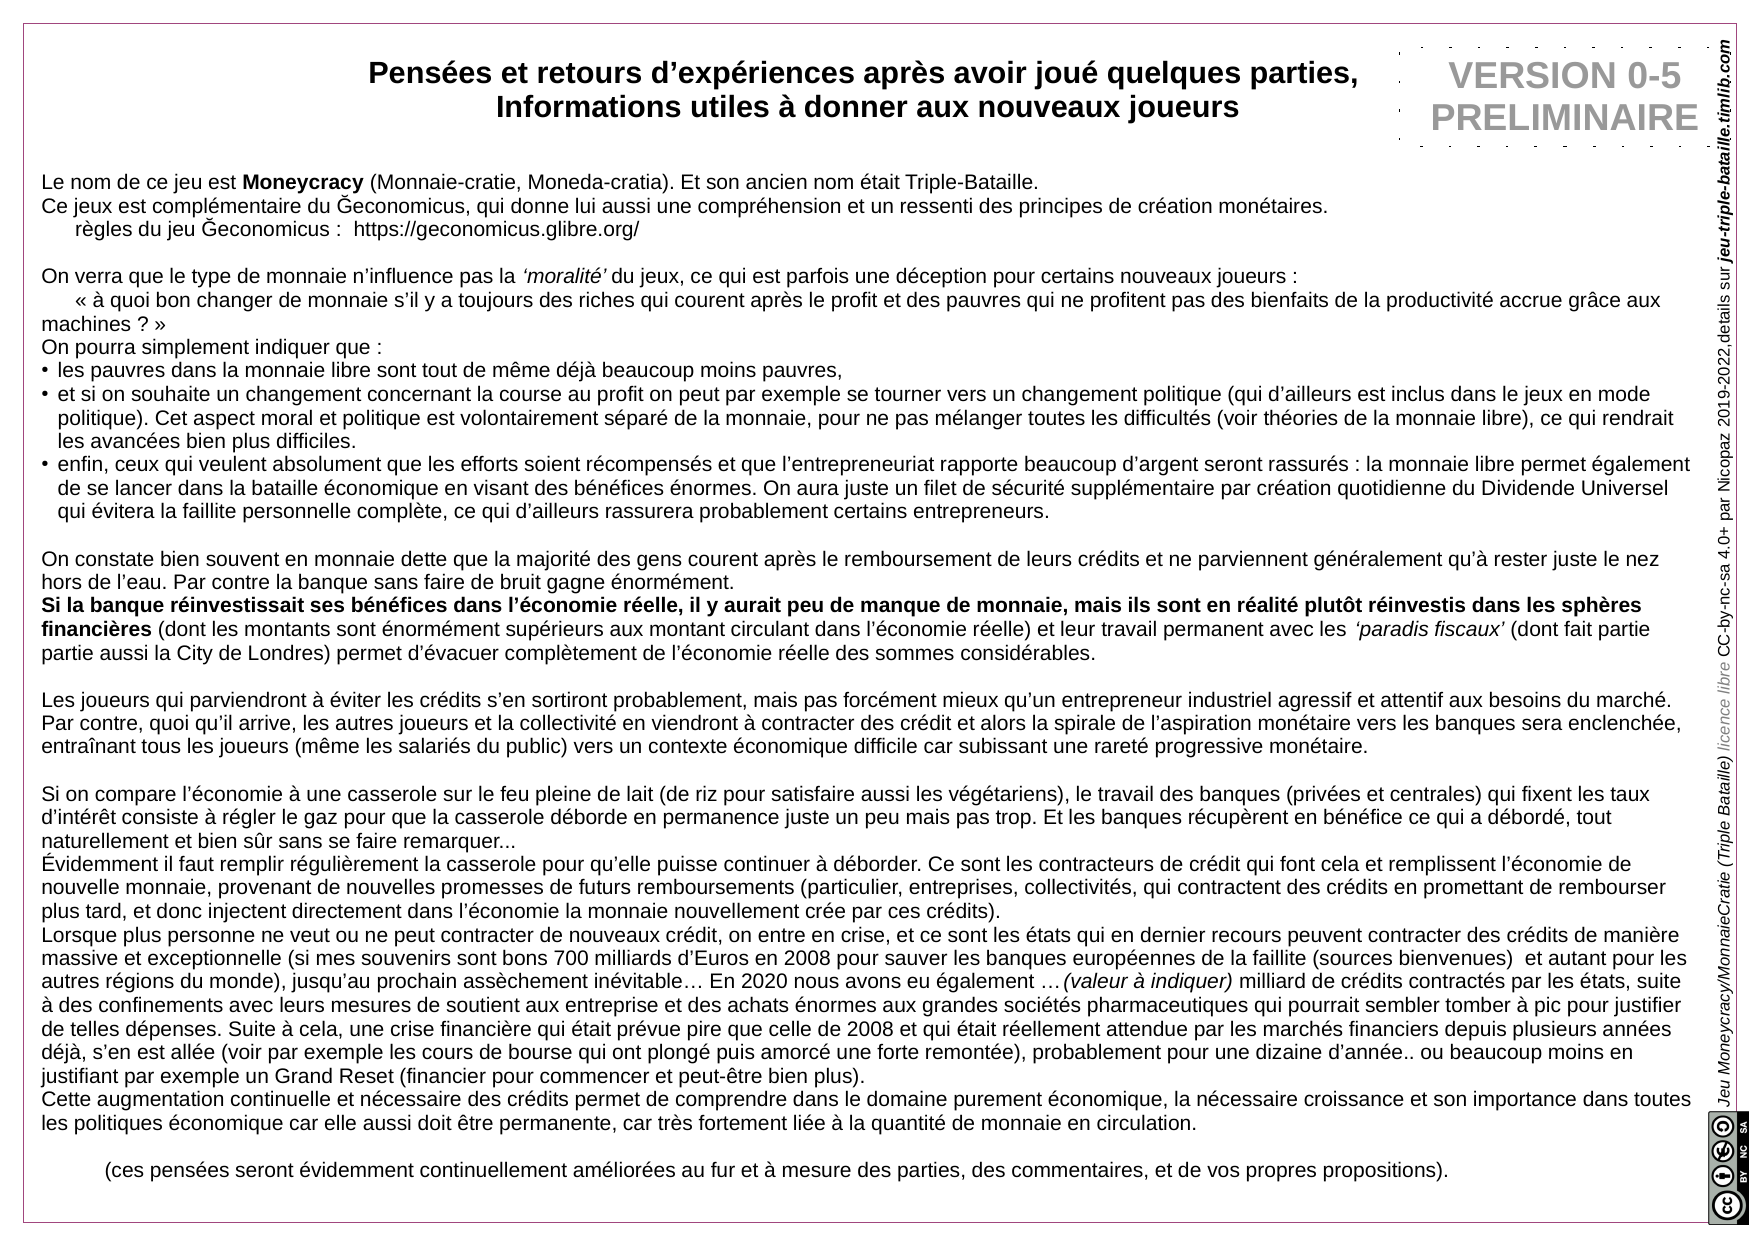

Pensées et retours d’expériences après avoir joué quelques parties,
Informations utiles à donner aux nouveaux joueurs
Le nom de ce jeu est Moneycracy (Monnaie-cratie, Moneda-cratia). Et son ancien nom était Triple-Bataille.
Ce jeux est complémentaire du Ğeconomicus, qui donne lui aussi une compréhension et un ressenti des principes de création monétaires.
	règles du jeu Ğeconomicus : https://geconomicus.glibre.org/
On verra que le type de monnaie n’influence pas la ‘moralité’ du jeux, ce qui est parfois une déception pour certains nouveaux joueurs :
	« à quoi bon changer de monnaie s’il y a toujours des riches qui courent après le profit et des pauvres qui ne profitent pas des bienfaits de la productivité accrue grâce aux machines ? »
On pourra simplement indiquer que :
les pauvres dans la monnaie libre sont tout de même déjà beaucoup moins pauvres,
et si on souhaite un changement concernant la course au profit on peut par exemple se tourner vers un changement politique (qui d’ailleurs est inclus dans le jeux en mode politique). Cet aspect moral et politique est volontairement séparé de la monnaie, pour ne pas mélanger toutes les difficultés (voir théories de la monnaie libre), ce qui rendrait les avancées bien plus difficiles.
enfin, ceux qui veulent absolument que les efforts soient récompensés et que l’entrepreneuriat rapporte beaucoup d’argent seront rassurés : la monnaie libre permet également de se lancer dans la bataille économique en visant des bénéfices énormes. On aura juste un filet de sécurité supplémentaire par création quotidienne du Dividende Universel qui évitera la faillite personnelle complète, ce qui d’ailleurs rassurera probablement certains entrepreneurs.
On constate bien souvent en monnaie dette que la majorité des gens courent après le remboursement de leurs crédits et ne parviennent généralement qu’à rester juste le nez hors de l’eau. Par contre la banque sans faire de bruit gagne énormément.
Si la banque réinvestissait ses bénéfices dans l’économie réelle, il y aurait peu de manque de monnaie, mais ils sont en réalité plutôt réinvestis dans les sphères financières (dont les montants sont énormément supérieurs aux montant circulant dans l’économie réelle) et leur travail permanent avec les ‘paradis fiscaux’ (dont fait partie partie aussi la City de Londres) permet d’évacuer complètement de l’économie réelle des sommes considérables.
Les joueurs qui parviendront à éviter les crédits s’en sortiront probablement, mais pas forcément mieux qu’un entrepreneur industriel agressif et attentif aux besoins du marché. Par contre, quoi qu’il arrive, les autres joueurs et la collectivité en viendront à contracter des crédit et alors la spirale de l’aspiration monétaire vers les banques sera enclenchée, entraînant tous les joueurs (même les salariés du public) vers un contexte économique difficile car subissant une rareté progressive monétaire.
Si on compare l’économie à une casserole sur le feu pleine de lait (de riz pour satisfaire aussi les végétariens), le travail des banques (privées et centrales) qui fixent les taux d’intérêt consiste à régler le gaz pour que la casserole déborde en permanence juste un peu mais pas trop. Et les banques récupèrent en bénéfice ce qui a débordé, tout naturellement et bien sûr sans se faire remarquer...
Évidemment il faut remplir régulièrement la casserole pour qu’elle puisse continuer à déborder. Ce sont les contracteurs de crédit qui font cela et remplissent l’économie de nouvelle monnaie, provenant de nouvelles promesses de futurs remboursements (particulier, entreprises, collectivités, qui contractent des crédits en promettant de rembourser plus tard, et donc injectent directement dans l’économie la monnaie nouvellement crée par ces crédits).
Lorsque plus personne ne veut ou ne peut contracter de nouveaux crédit, on entre en crise, et ce sont les états qui en dernier recours peuvent contracter des crédits de manière massive et exceptionnelle (si mes souvenirs sont bons 700 milliards d’Euros en 2008 pour sauver les banques européennes de la faillite (sources bienvenues) et autant pour les autres régions du monde), jusqu’au prochain assèchement inévitable… En 2020 nous avons eu également …(valeur à indiquer) milliard de crédits contractés par les états, suite à des confinements avec leurs mesures de soutient aux entreprise et des achats énormes aux grandes sociétés pharmaceutiques qui pourrait sembler tomber à pic pour justifier de telles dépenses. Suite à cela, une crise financière qui était prévue pire que celle de 2008 et qui était réellement attendue par les marchés financiers depuis plusieurs années déjà, s’en est allée (voir par exemple les cours de bourse qui ont plongé puis amorcé une forte remontée), probablement pour une dizaine d’année.. ou beaucoup moins en justifiant par exemple un Grand Reset (financier pour commencer et peut-être bien plus).
Cette augmentation continuelle et nécessaire des crédits permet de comprendre dans le domaine purement économique, la nécessaire croissance et son importance dans toutes les politiques économique car elle aussi doit être permanente, car très fortement liée à la quantité de monnaie en circulation.
 (ces pensées seront évidemment continuellement améliorées au fur et à mesure des parties, des commentaires, et de vos propres propositions).
#
VERSION 0-5 PRELIMINAIRE